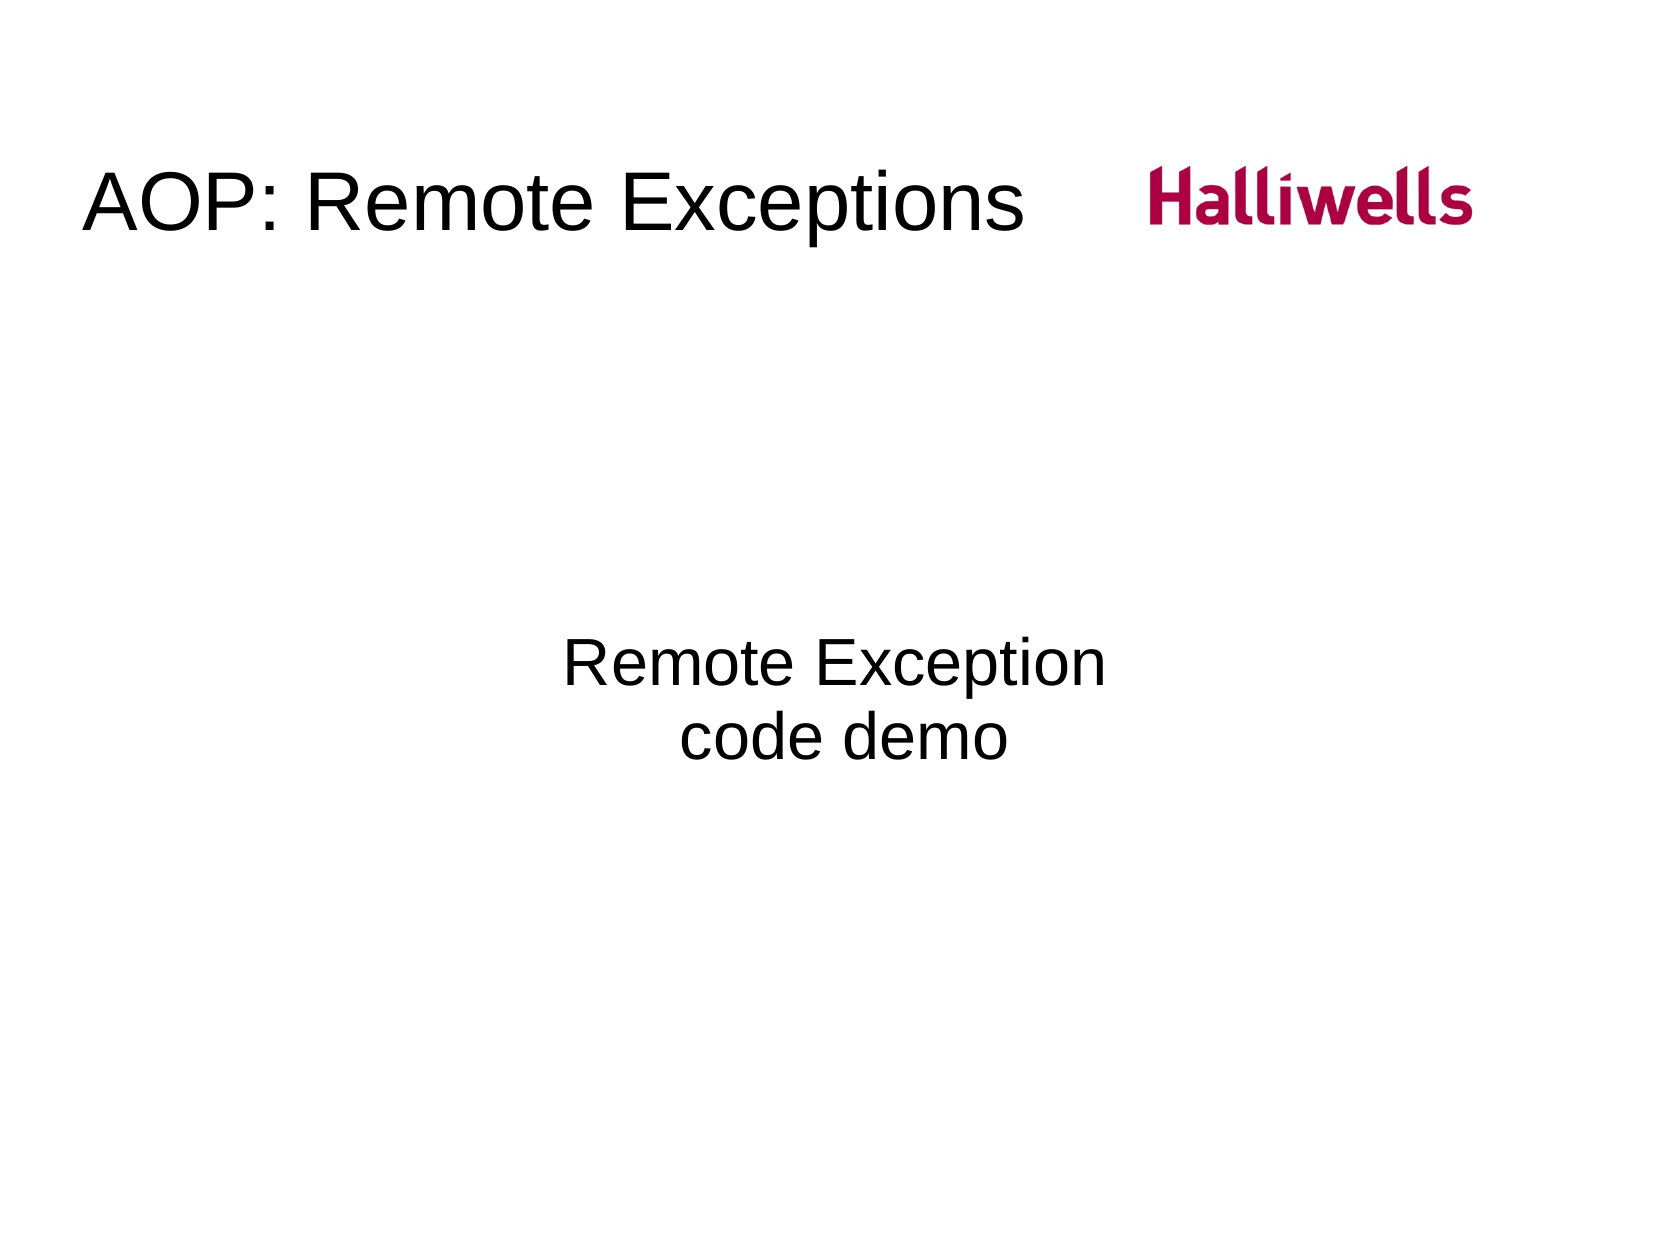

# AOP: Remote Exceptions
Remote Exception
code demo